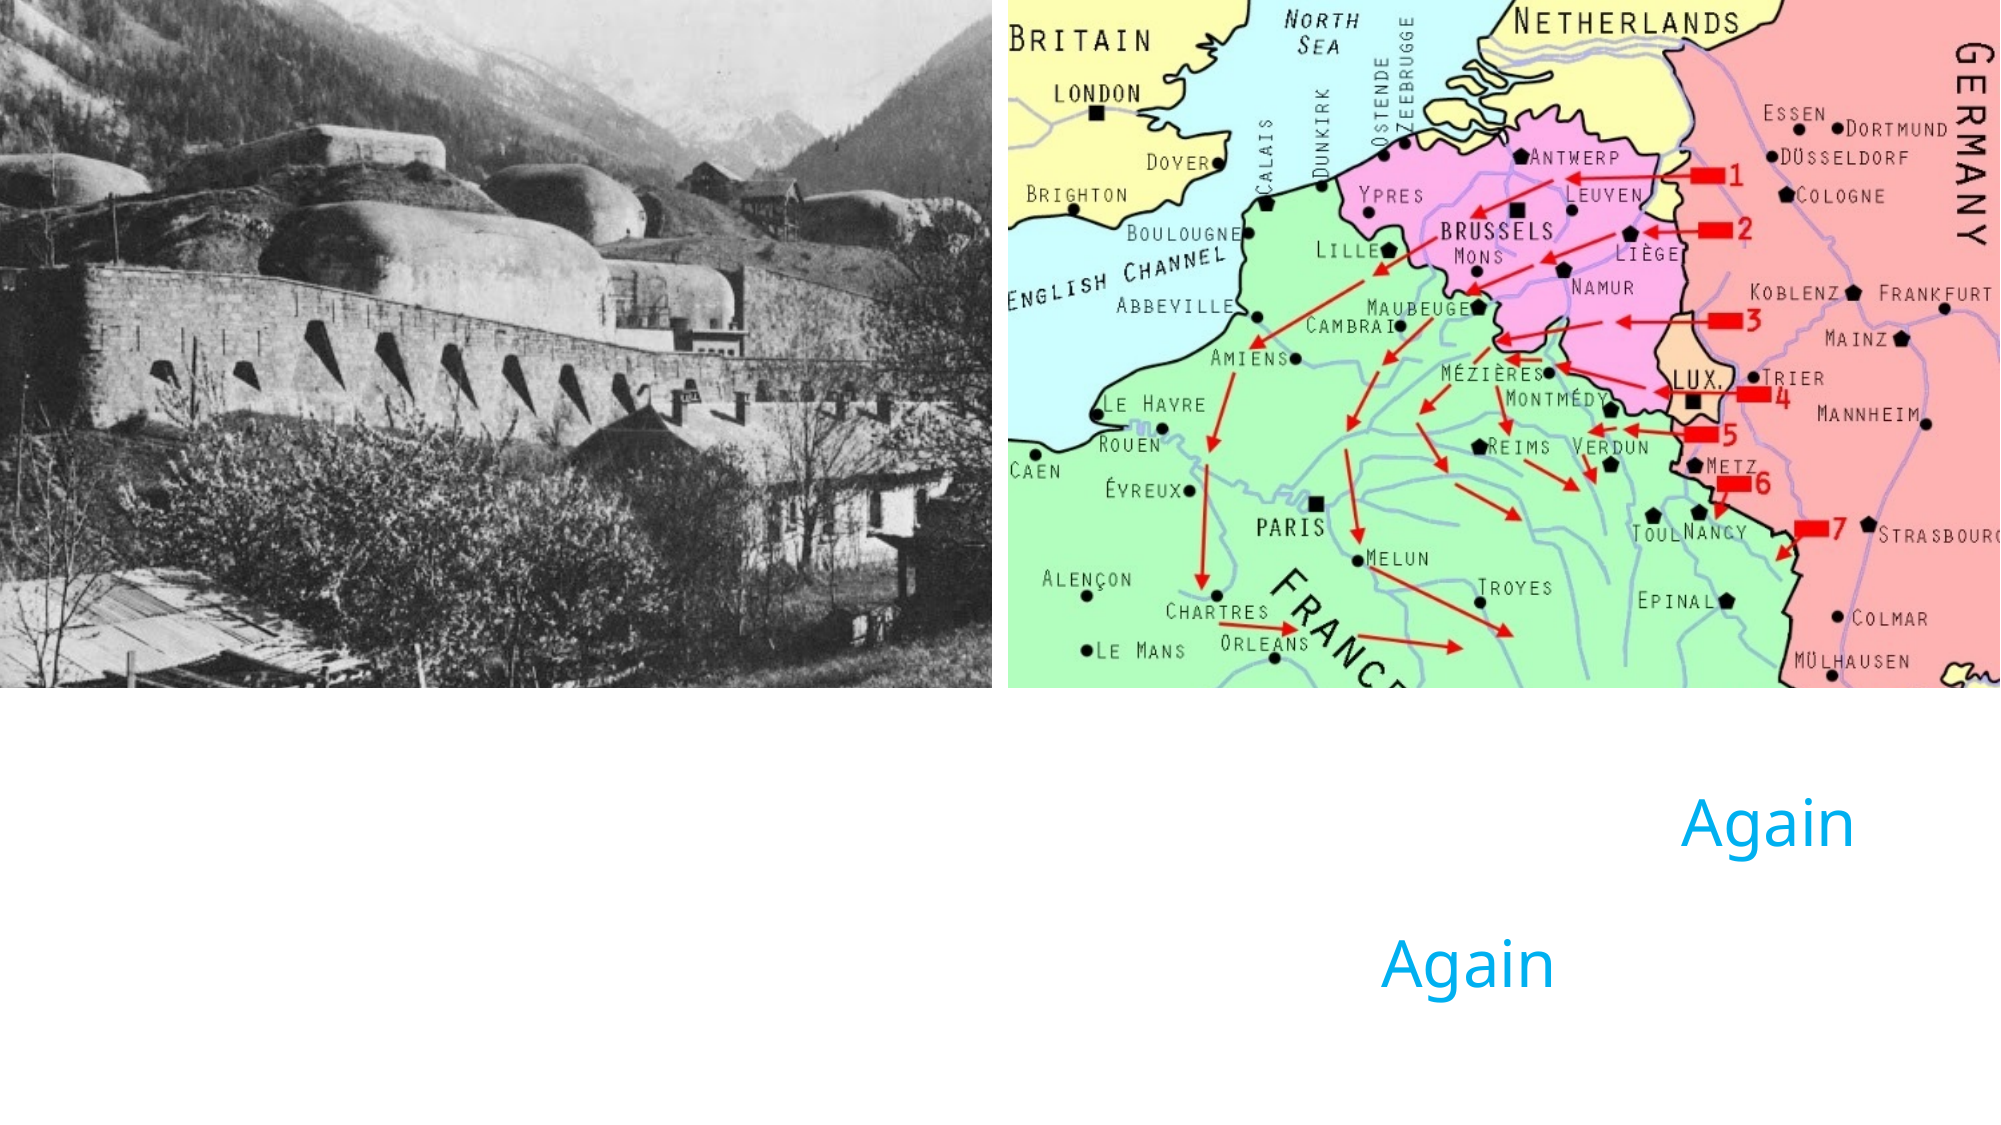

# The French refortified their border with Germany… Again. -The Germans went around it… Again.